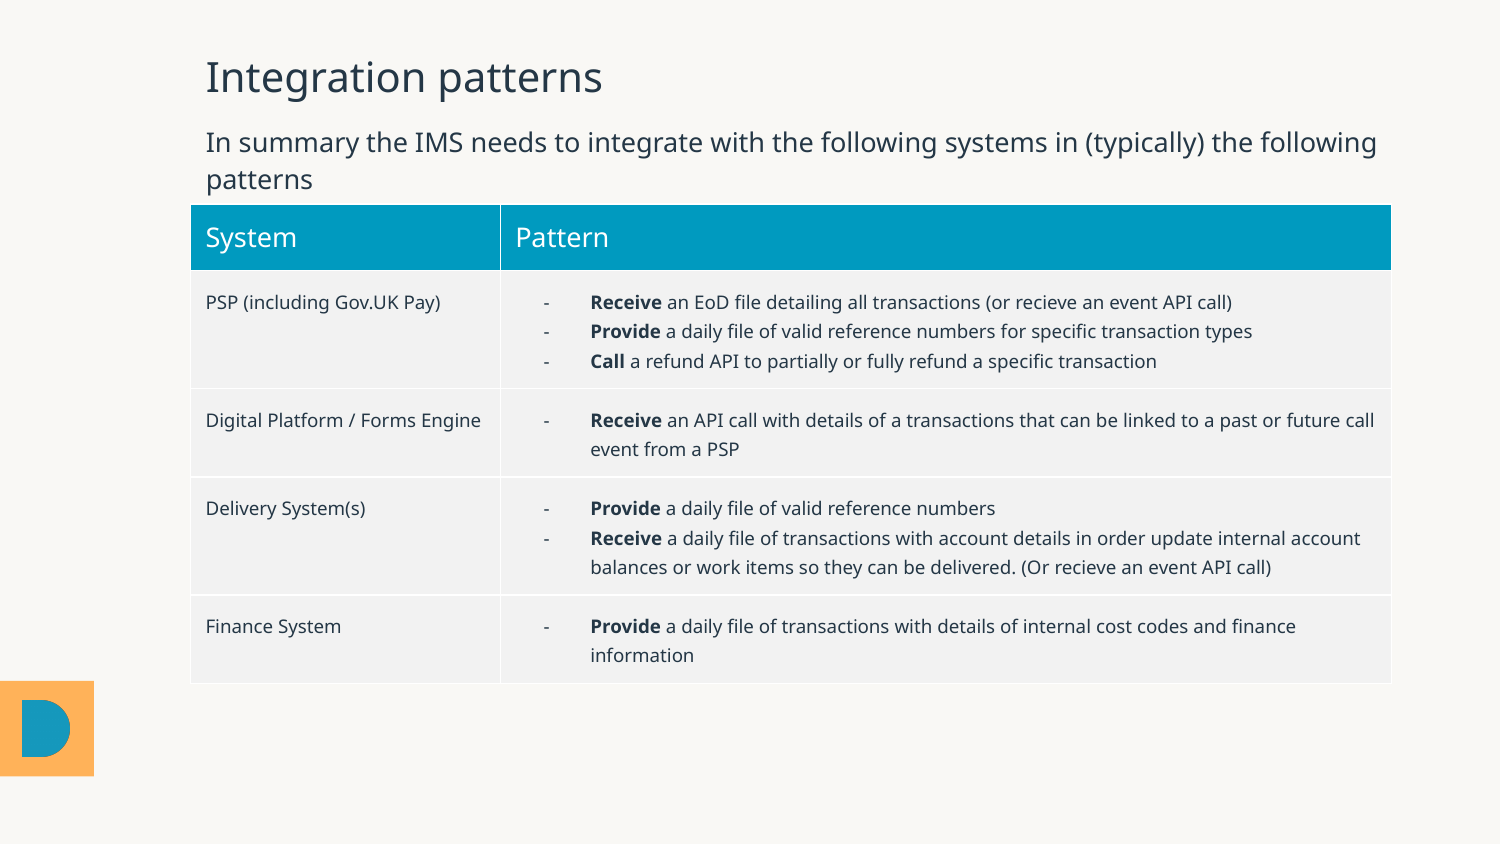

# Integration patterns
In summary the IMS needs to integrate with the following systems in (typically) the following patterns
| System | Pattern |
| --- | --- |
| PSP (including Gov.UK Pay) | Receive an EoD file detailing all transactions (or recieve an event API call) Provide a daily file of valid reference numbers for specific transaction types Call a refund API to partially or fully refund a specific transaction |
| Digital Platform / Forms Engine | Receive an API call with details of a transactions that can be linked to a past or future call event from a PSP |
| Delivery System(s) | Provide a daily file of valid reference numbers Receive a daily file of transactions with account details in order update internal account balances or work items so they can be delivered. (Or recieve an event API call) |
| Finance System | Provide a daily file of transactions with details of internal cost codes and finance information |